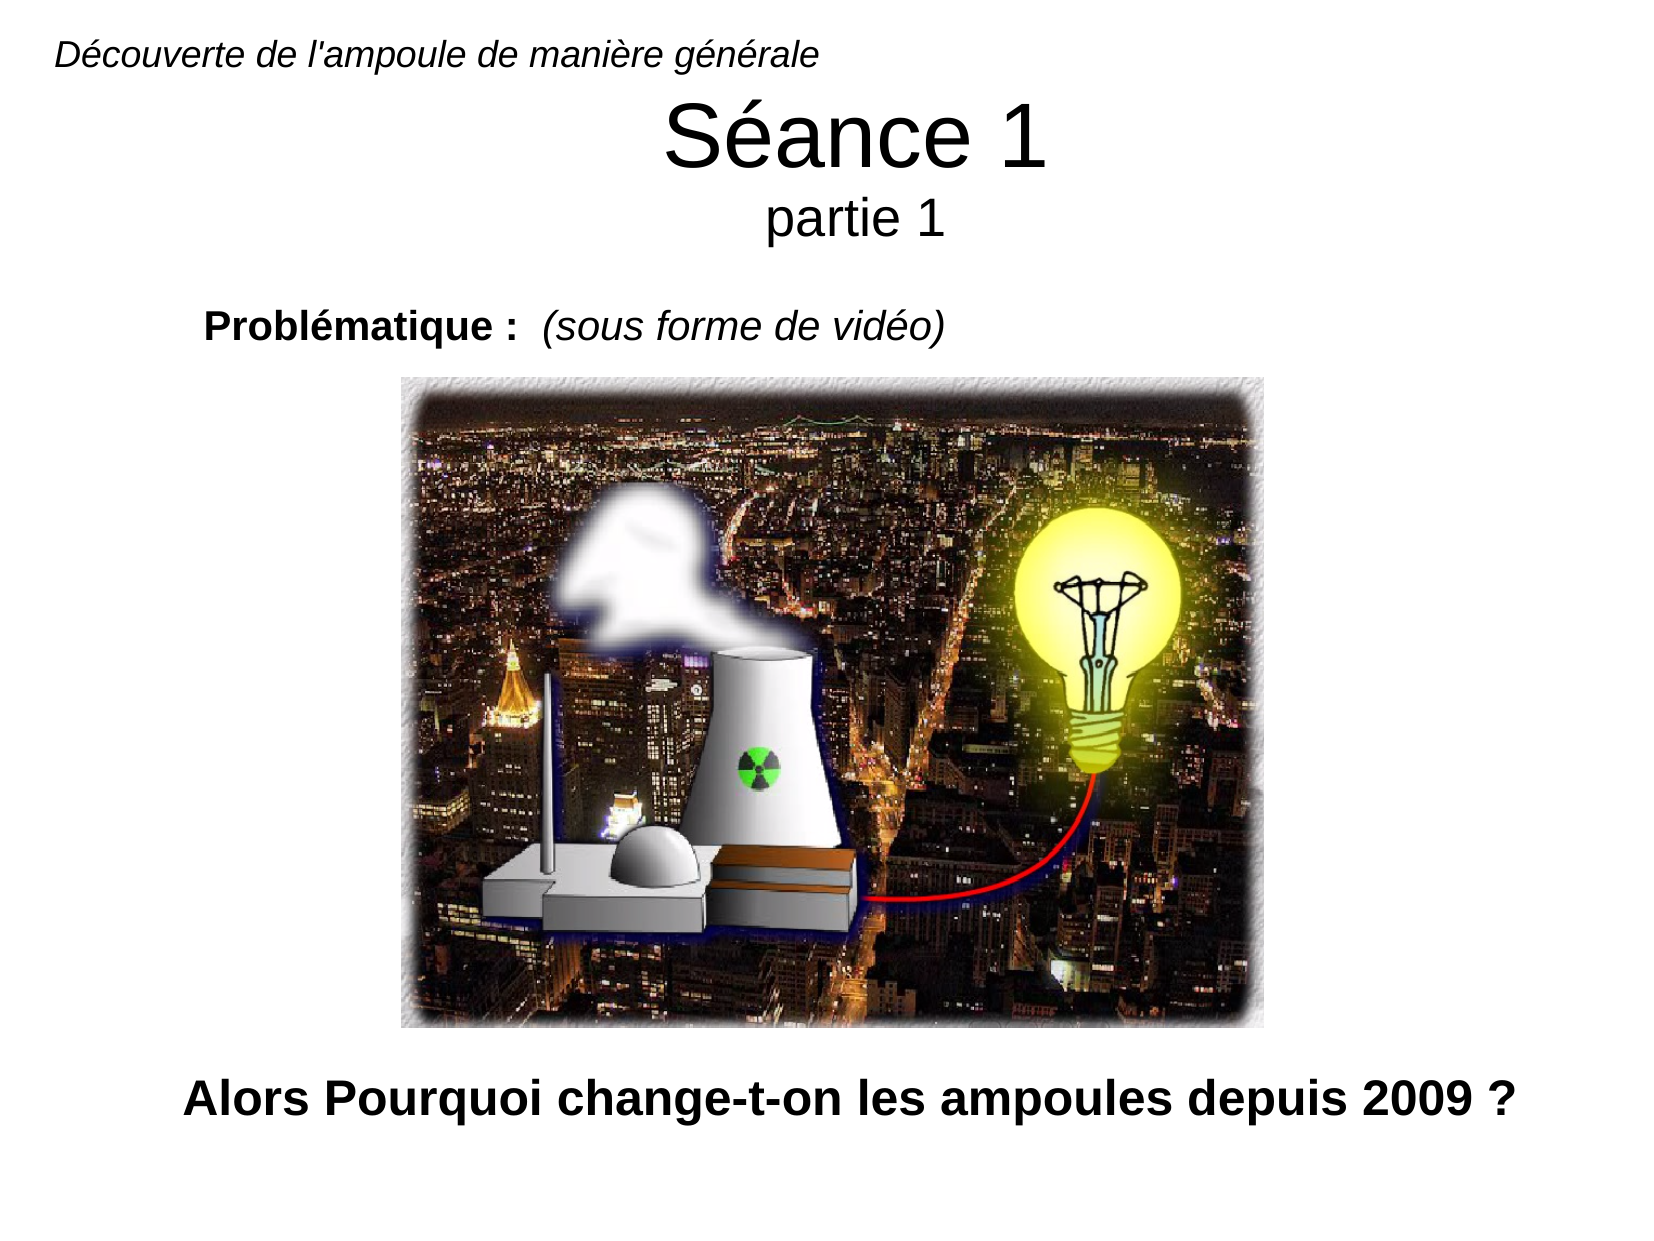

Découverte de l'ampoule de manière générale
# Séance 1 partie 1
Problématique : (sous forme de vidéo)
Alors Pourquoi change-t-on les ampoules depuis 2009 ?